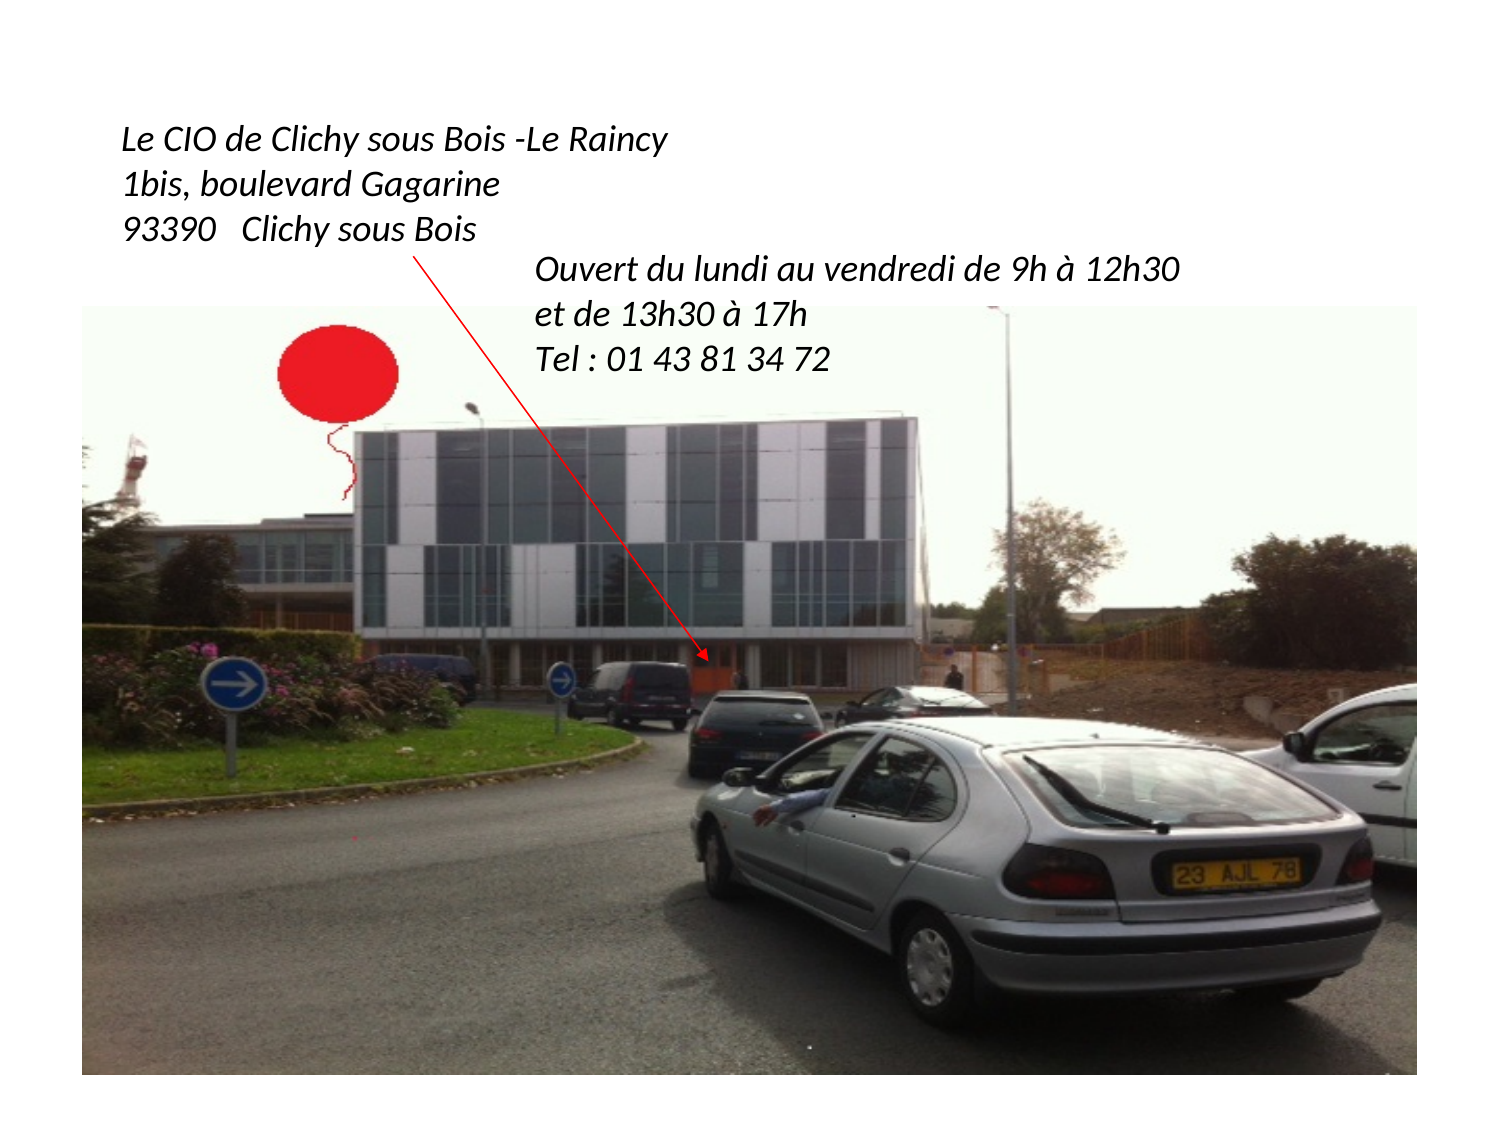

Le CIO de Clichy sous Bois -Le Raincy
1bis, boulevard Gagarine
93390 Clichy sous Bois
Ouvert du lundi au vendredi de 9h à 12h30
et de 13h30 à 17h
Tel : 01 43 81 34 72
FIN